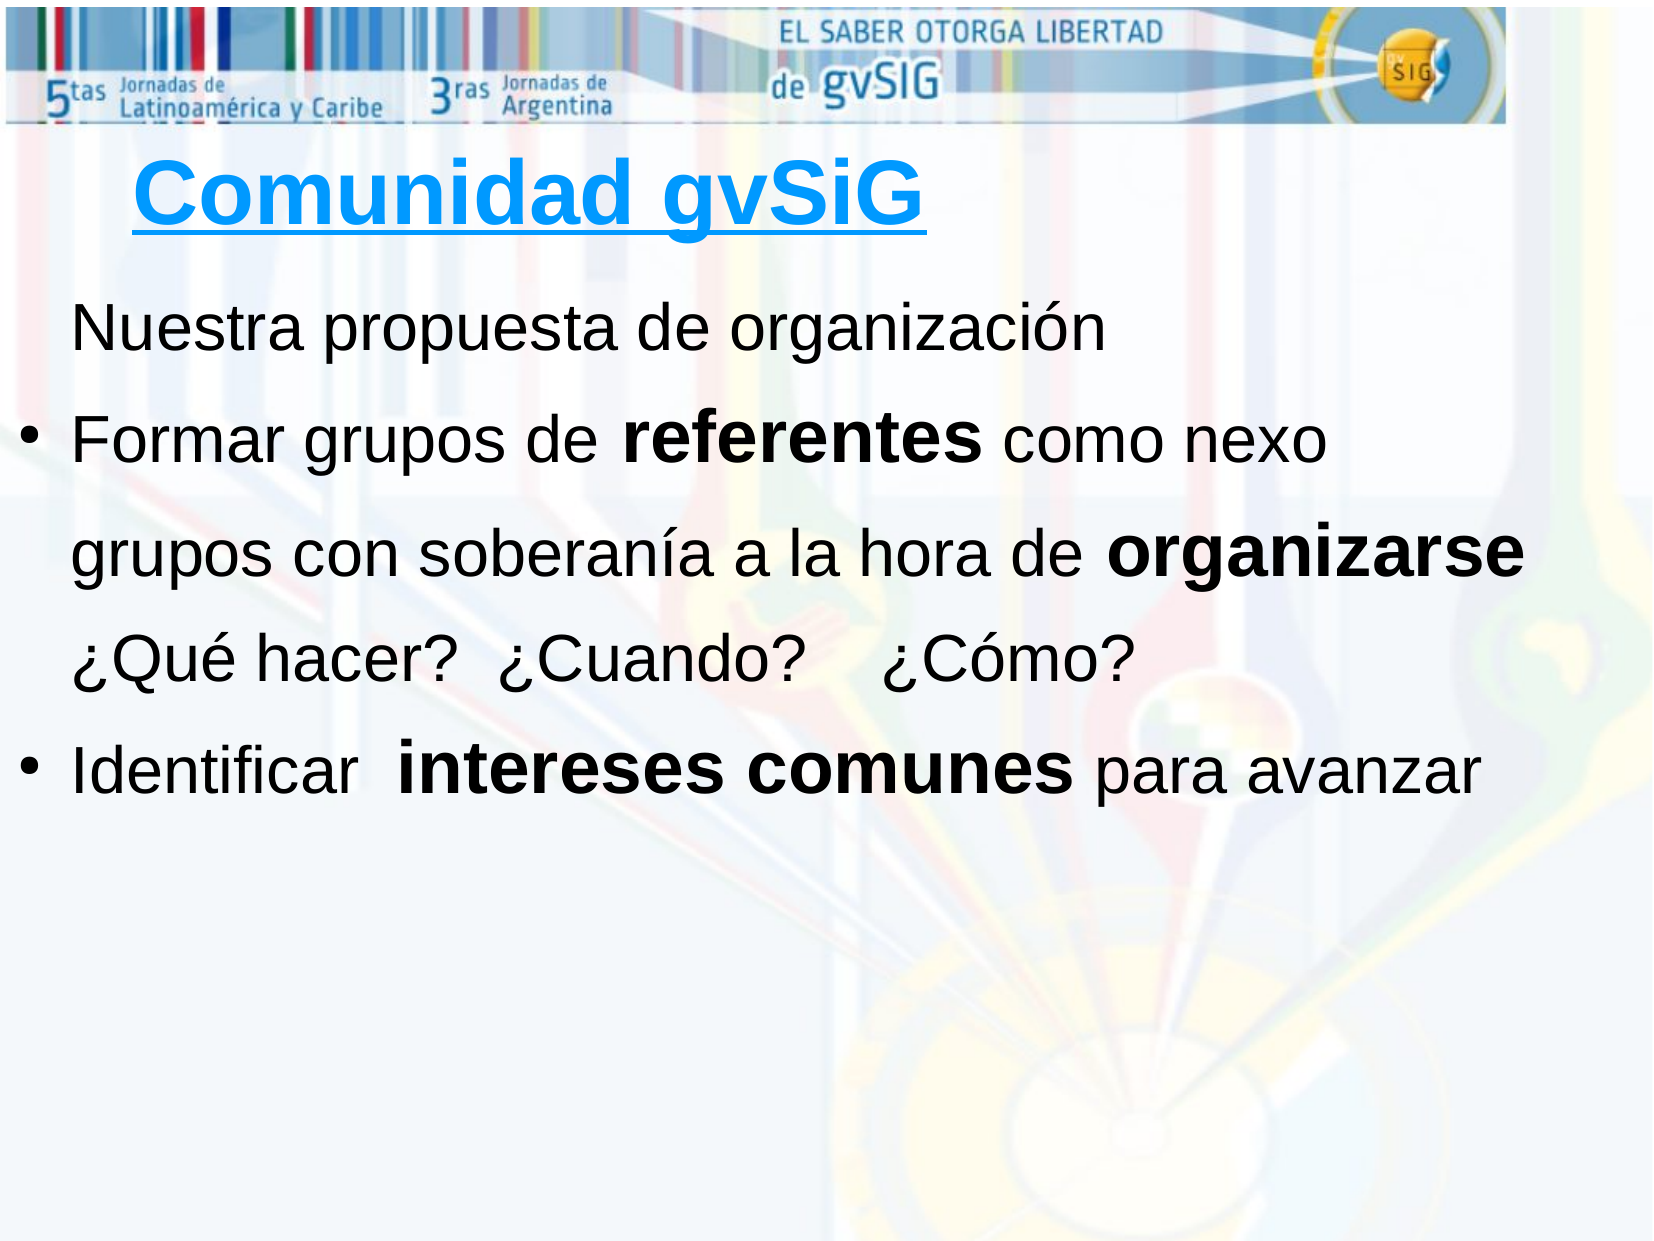

Comunidad gvSiG
# Nuestra propuesta de organización
Formar grupos de referentes como nexo
grupos con soberanía a la hora de organizarse
¿Qué hacer? ¿Cuando? ¿Cómo?
Identificar intereses comunes para avanzar